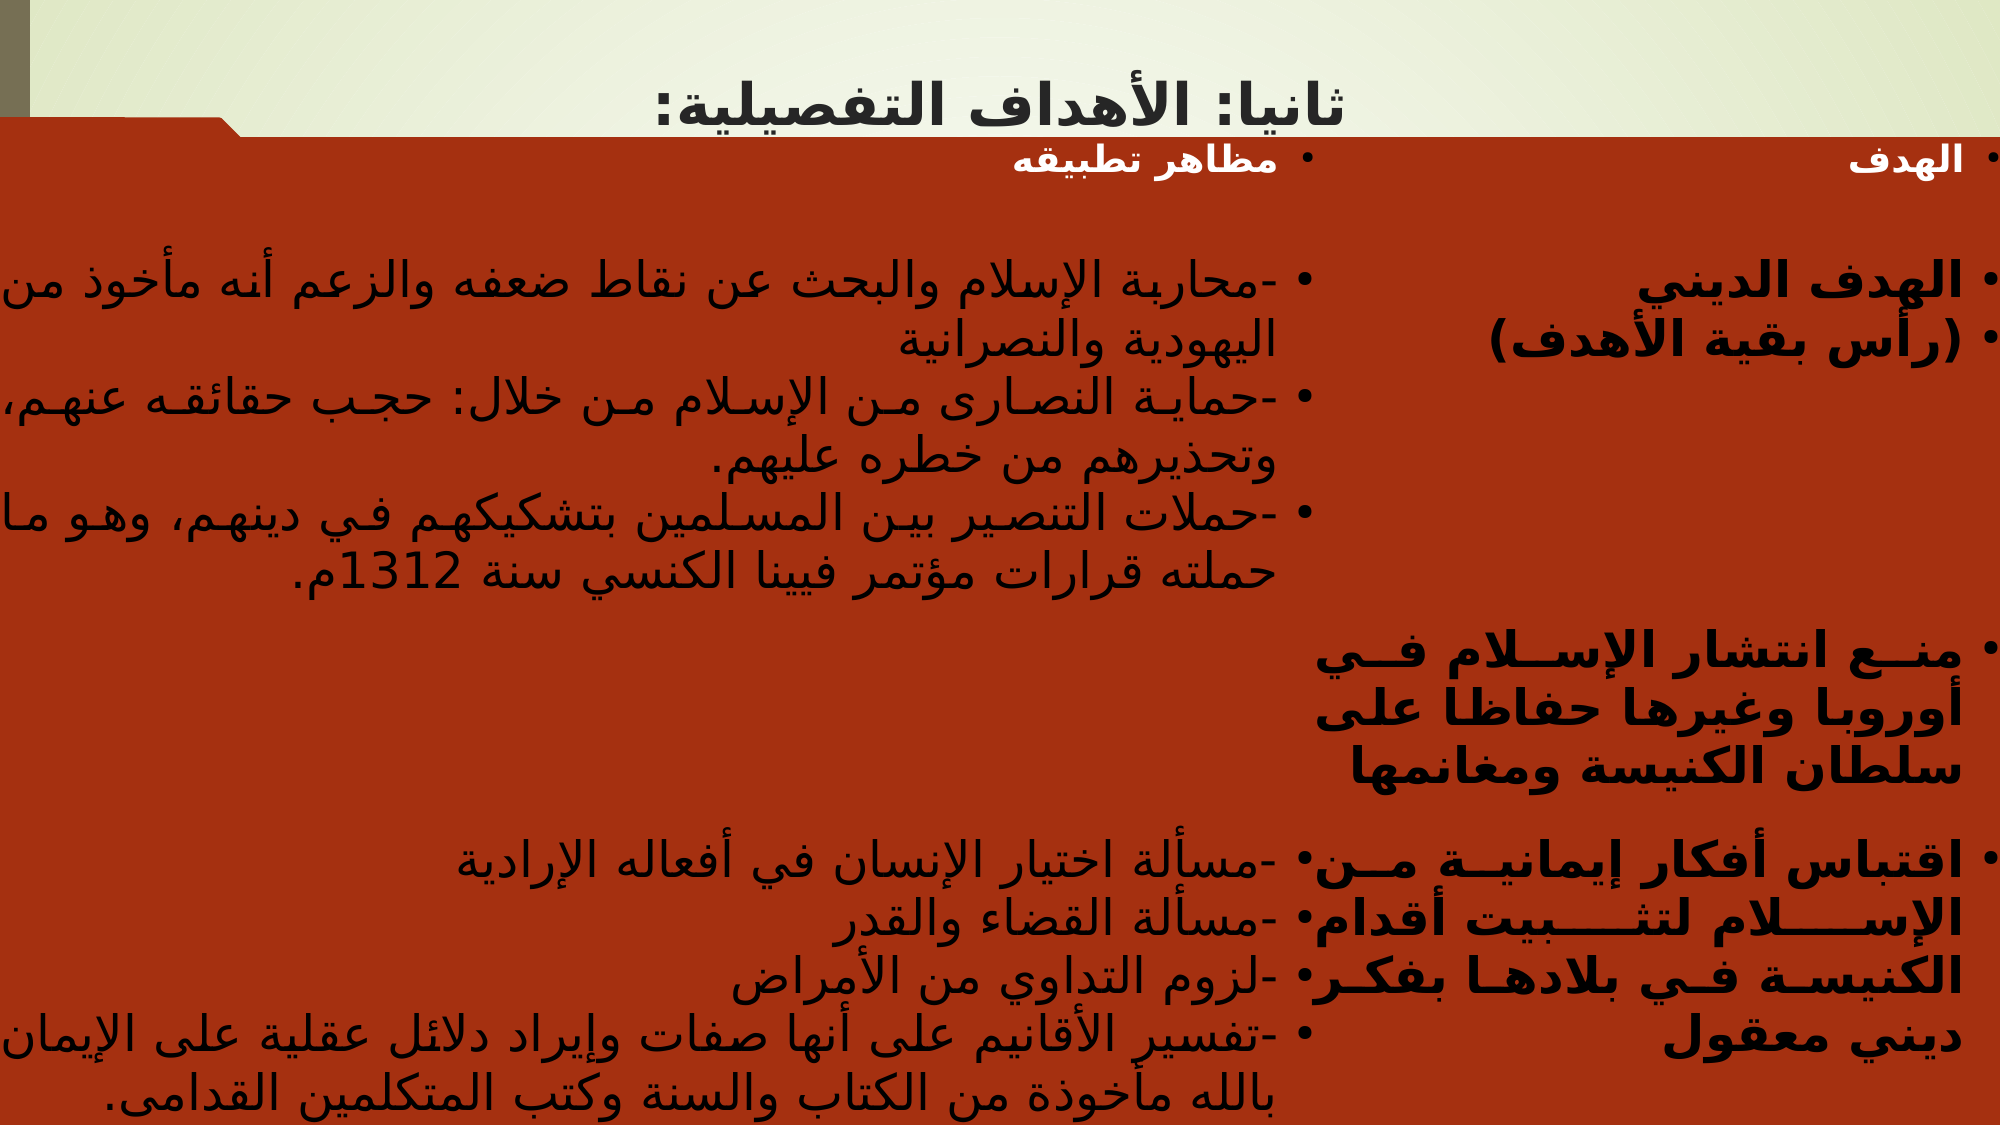

# ثانيا: الأهداف التفصيلية:
| مظاهر تطبيقه | الهدف |
| --- | --- |
| -محاربة الإسلام والبحث عن نقاط ضعفه والزعم أنه مأخوذ من اليهودية والنصرانية -حماية النصارى من الإسلام من خلال: حجب حقائقه عنهم، وتحذيرهم من خطره عليهم. -حملات التنصير بين المسلمين بتشكيكهم في دينهم، وهو ما حملته قرارات مؤتمر فيينا الكنسي سنة 1312م. | الهدف الديني (رأس بقية الأهدف) |
| | منع انتشار الإسلام في أوروبا وغيرها حفاظا على سلطان الكنيسة ومغانمها |
| -مسألة اختيار الإنسان في أفعاله الإرادية -مسألة القضاء والقدر -لزوم التداوي من الأمراض -تفسير الأقانيم على أنها صفات وإيراد دلائل عقلية على الإيمان بالله مأخوذة من الكتاب والسنة وكتب المتكلمين القدامى. | اقتباس أفكار إيمانية من الإسلام لتثبيت أقدام الكنيسة في بلادها بفكر ديني معقول |